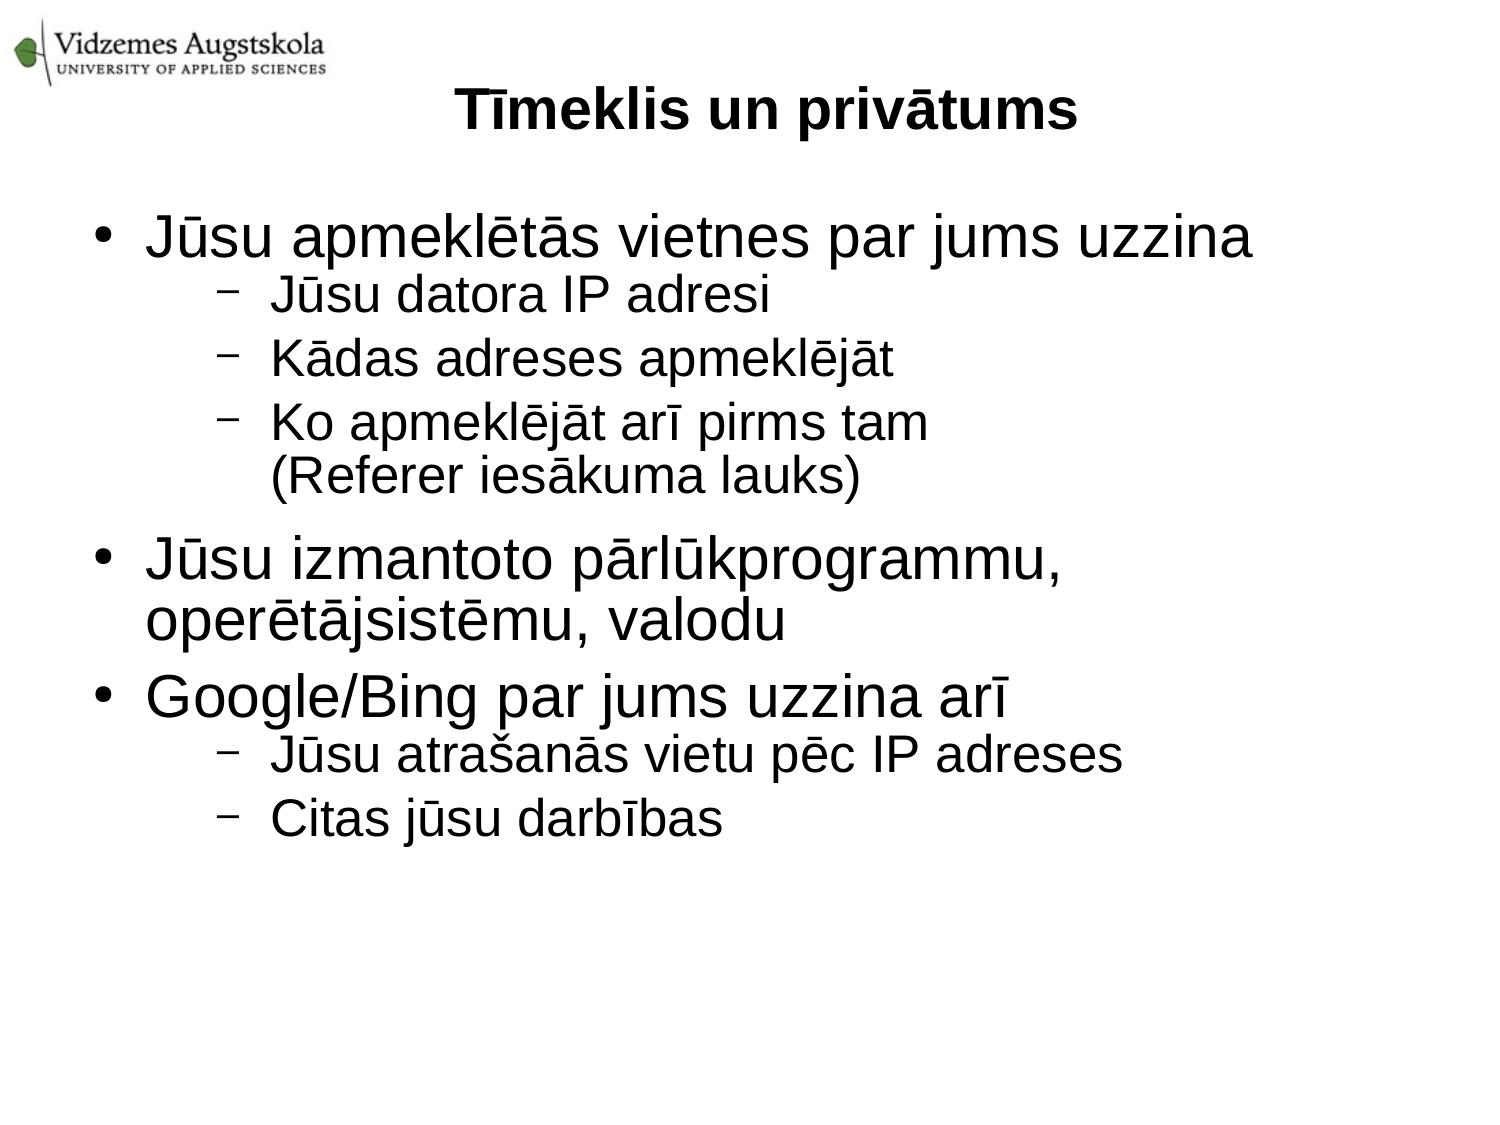

# Tīmeklis un privātums
Jūsu apmeklētās vietnes par jums uzzina
Jūsu datora IP adresi
Kādas adreses apmeklējāt
Ko apmeklējāt arī pirms tam
(Referer iesākuma lauks)
Jūsu izmantoto pārlūkprogrammu, operētājsistēmu, valodu
Google/Bing par jums uzzina arī
Jūsu atrašanās vietu pēc IP adreses
Citas jūsu darbības